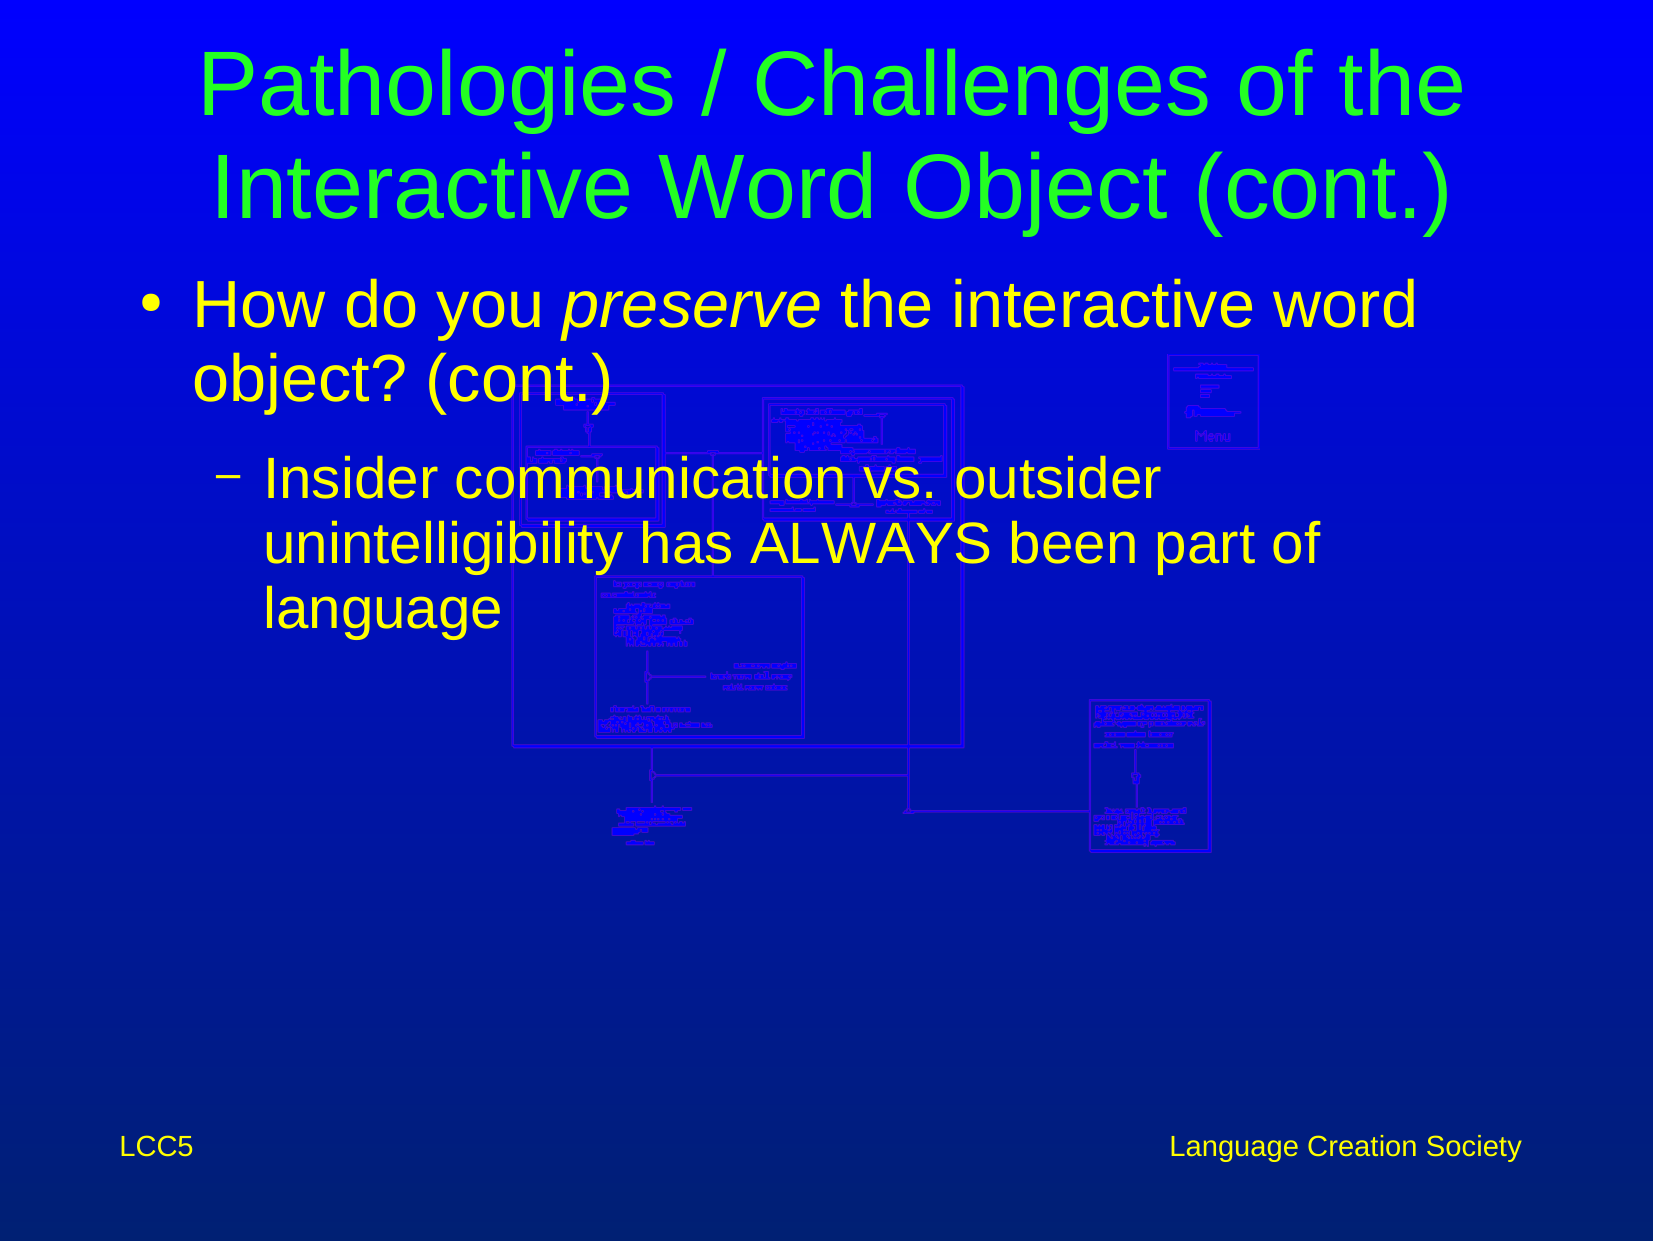

# Pathologies / Challenges of the Interactive Word Object (cont.)
How do you preserve the interactive word object? (cont.)
Insider communication vs. outsider unintelligibility has ALWAYS been part of language